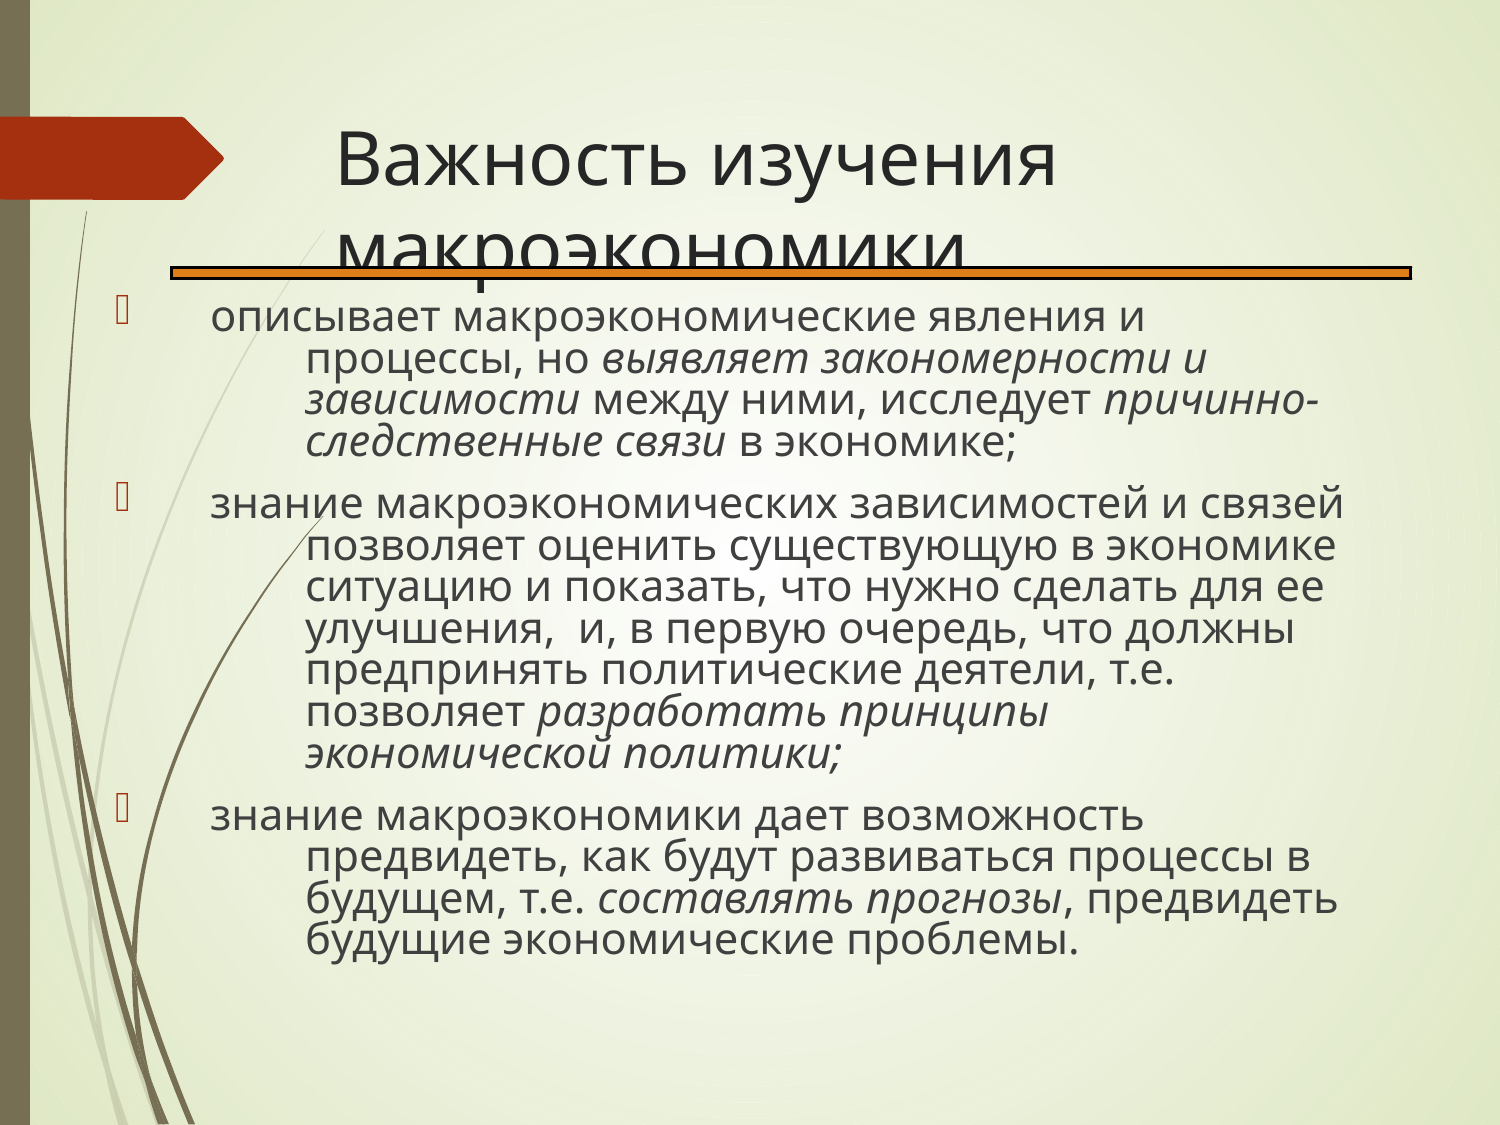

# Важность изучения макроэкономики.
описывает макроэкономические явления и процессы, но выявляет закономерности и зависимости между ними, исследует причинно-следственные связи в экономике;
знание макроэкономических зависимостей и связей позволяет оценить существующую в экономике ситуацию и показать, что нужно сделать для ее улучшения, и, в первую очередь, что должны предпринять политические деятели, т.е. позволяет разработать принципы экономической политики;
знание макроэкономики дает возможность предвидеть, как будут развиваться процессы в будущем, т.е. составлять прогнозы, предвидеть будущие экономические проблемы.